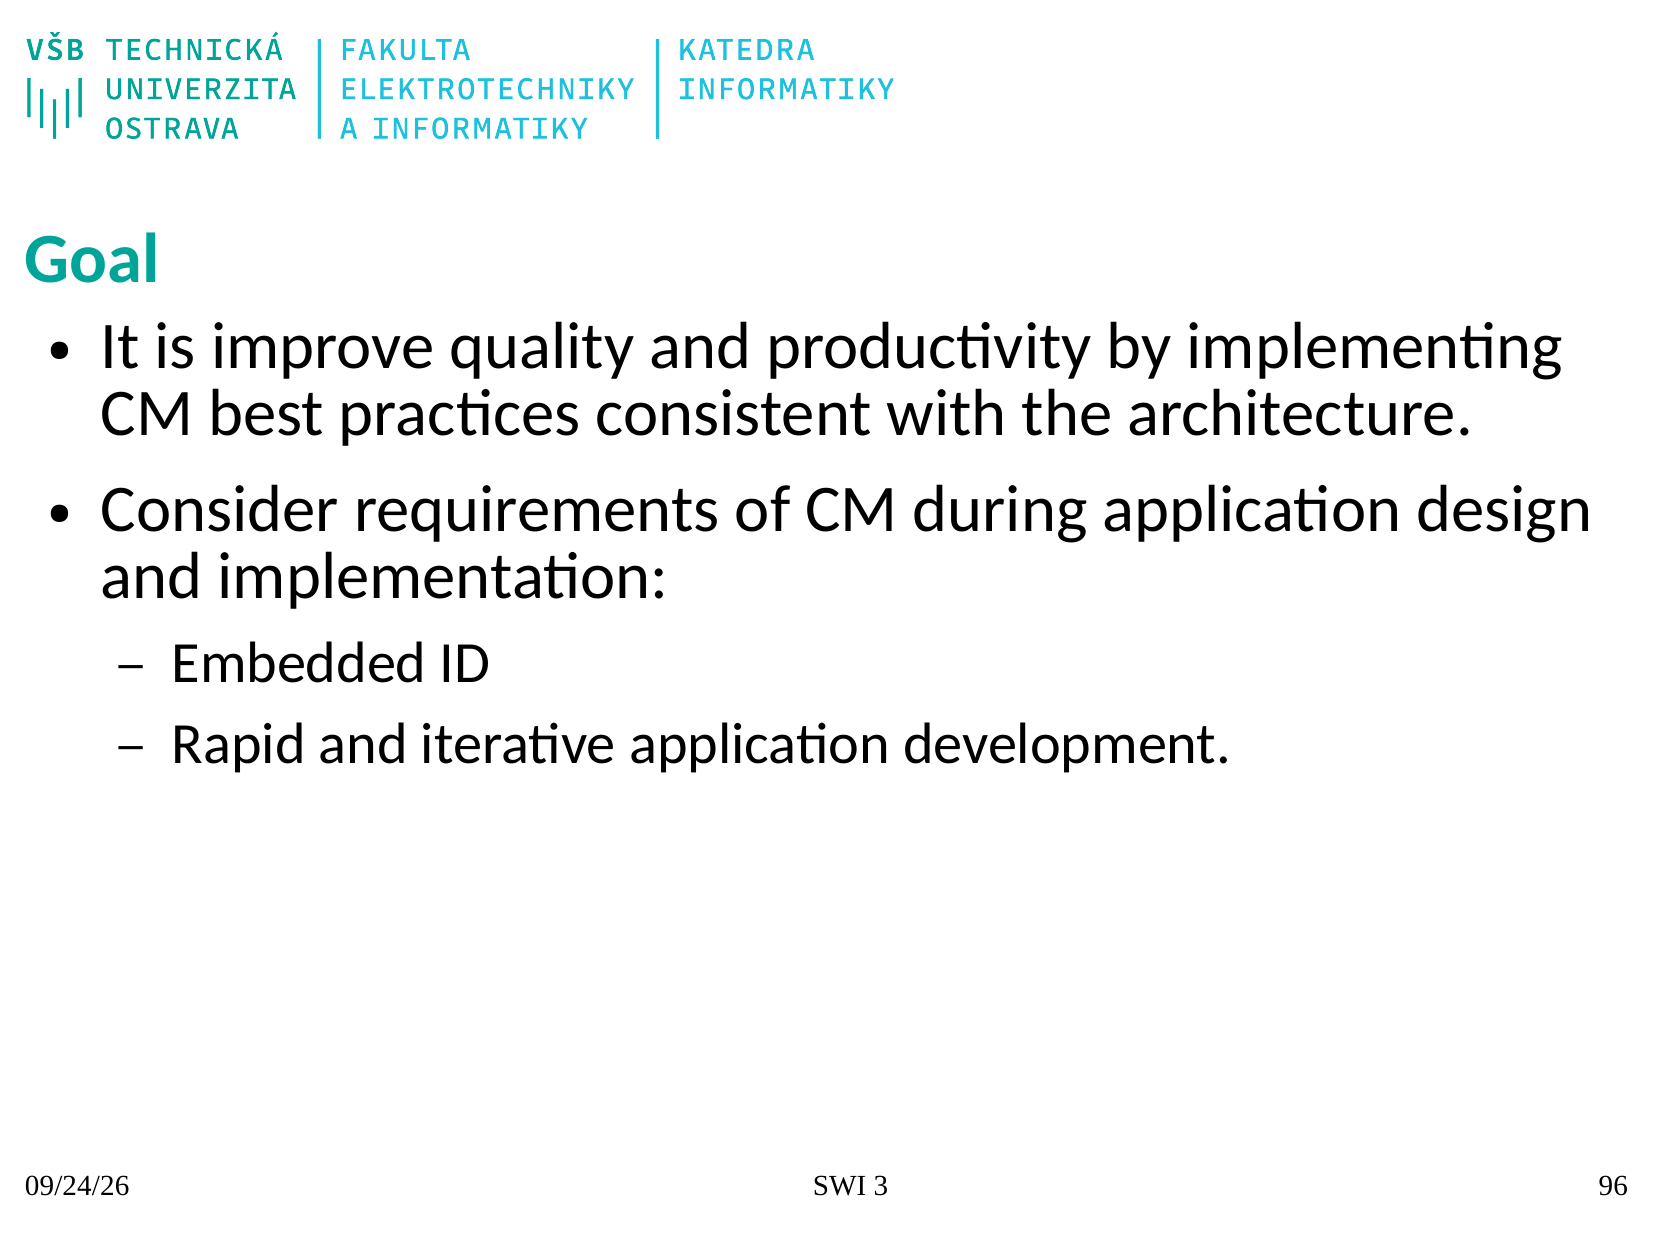

# Goal
It is improve quality and productivity by implementing CM best practices consistent with the architecture.
Consider requirements of CM during application design and implementation:
Embedded ID
Rapid and iterative application development.
SWI 3
96